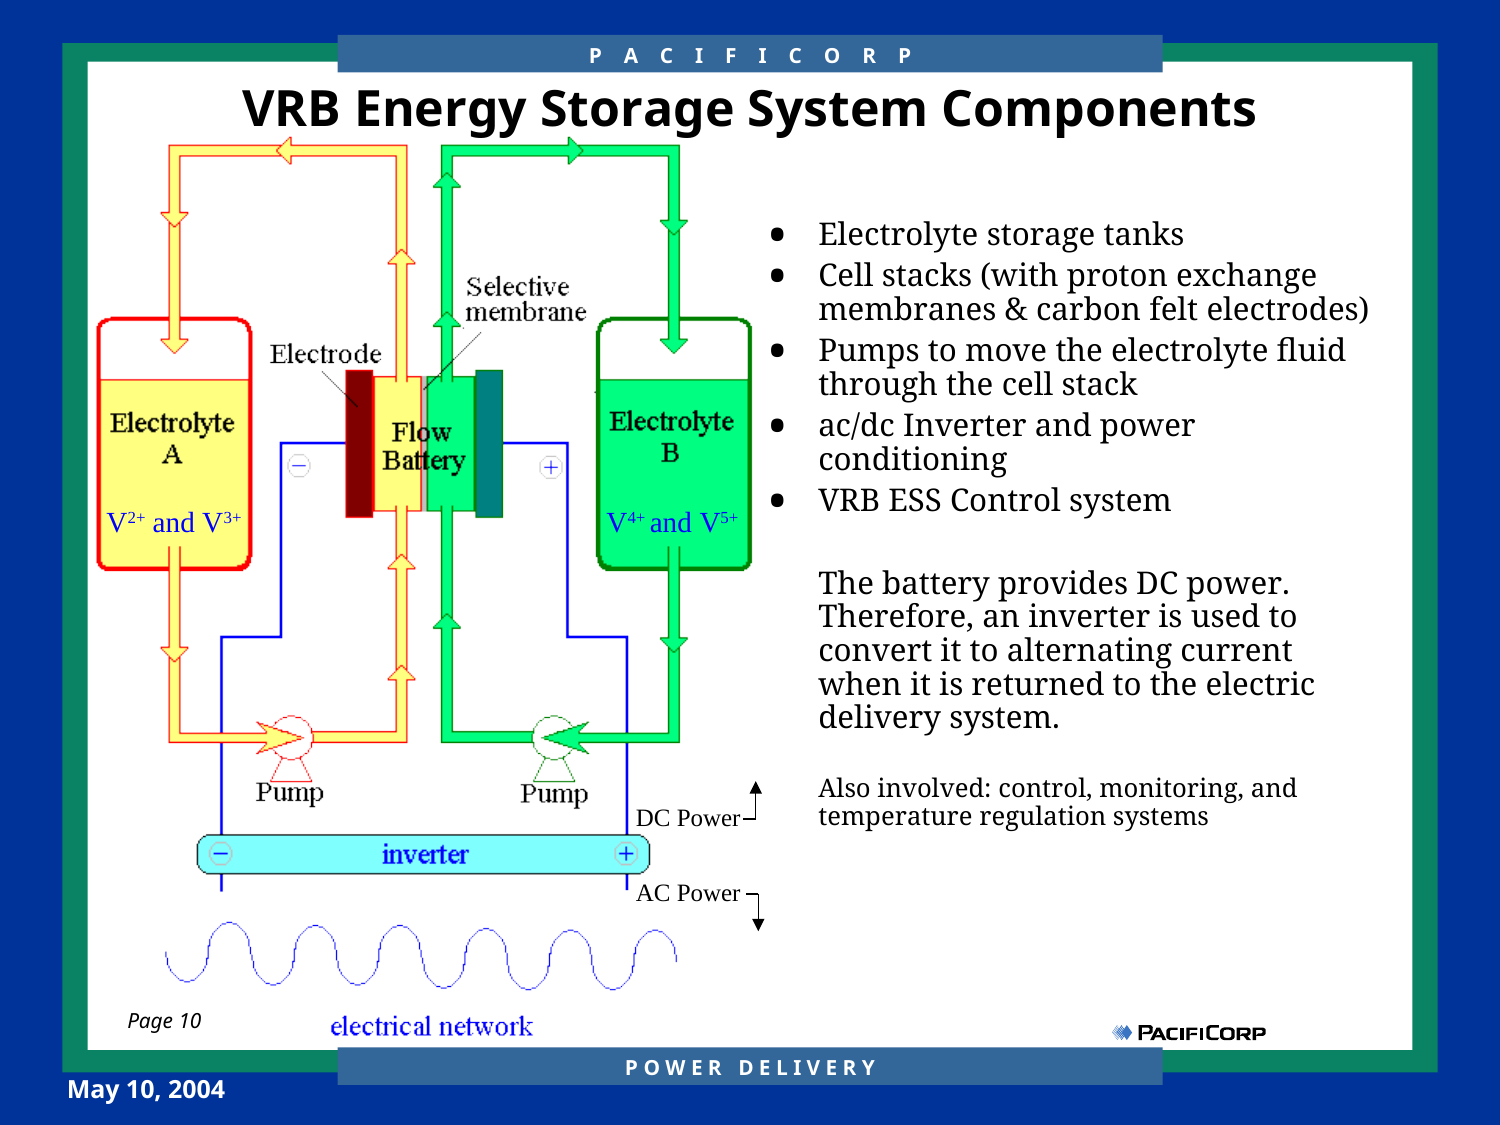

# VRB Energy Storage System Components
Electrolyte storage tanks
Cell stacks (with proton exchange membranes & carbon felt electrodes)
Pumps to move the electrolyte fluid through the cell stack
ac/dc Inverter and power conditioning
VRB ESS Control system
	The battery provides DC power. Therefore, an inverter is used to convert it to alternating current when it is returned to the electric delivery system.
	Also involved: control, monitoring, and temperature regulation systems
V2+ and V3+
V4+ and V5+
DC Power
AC Power
10